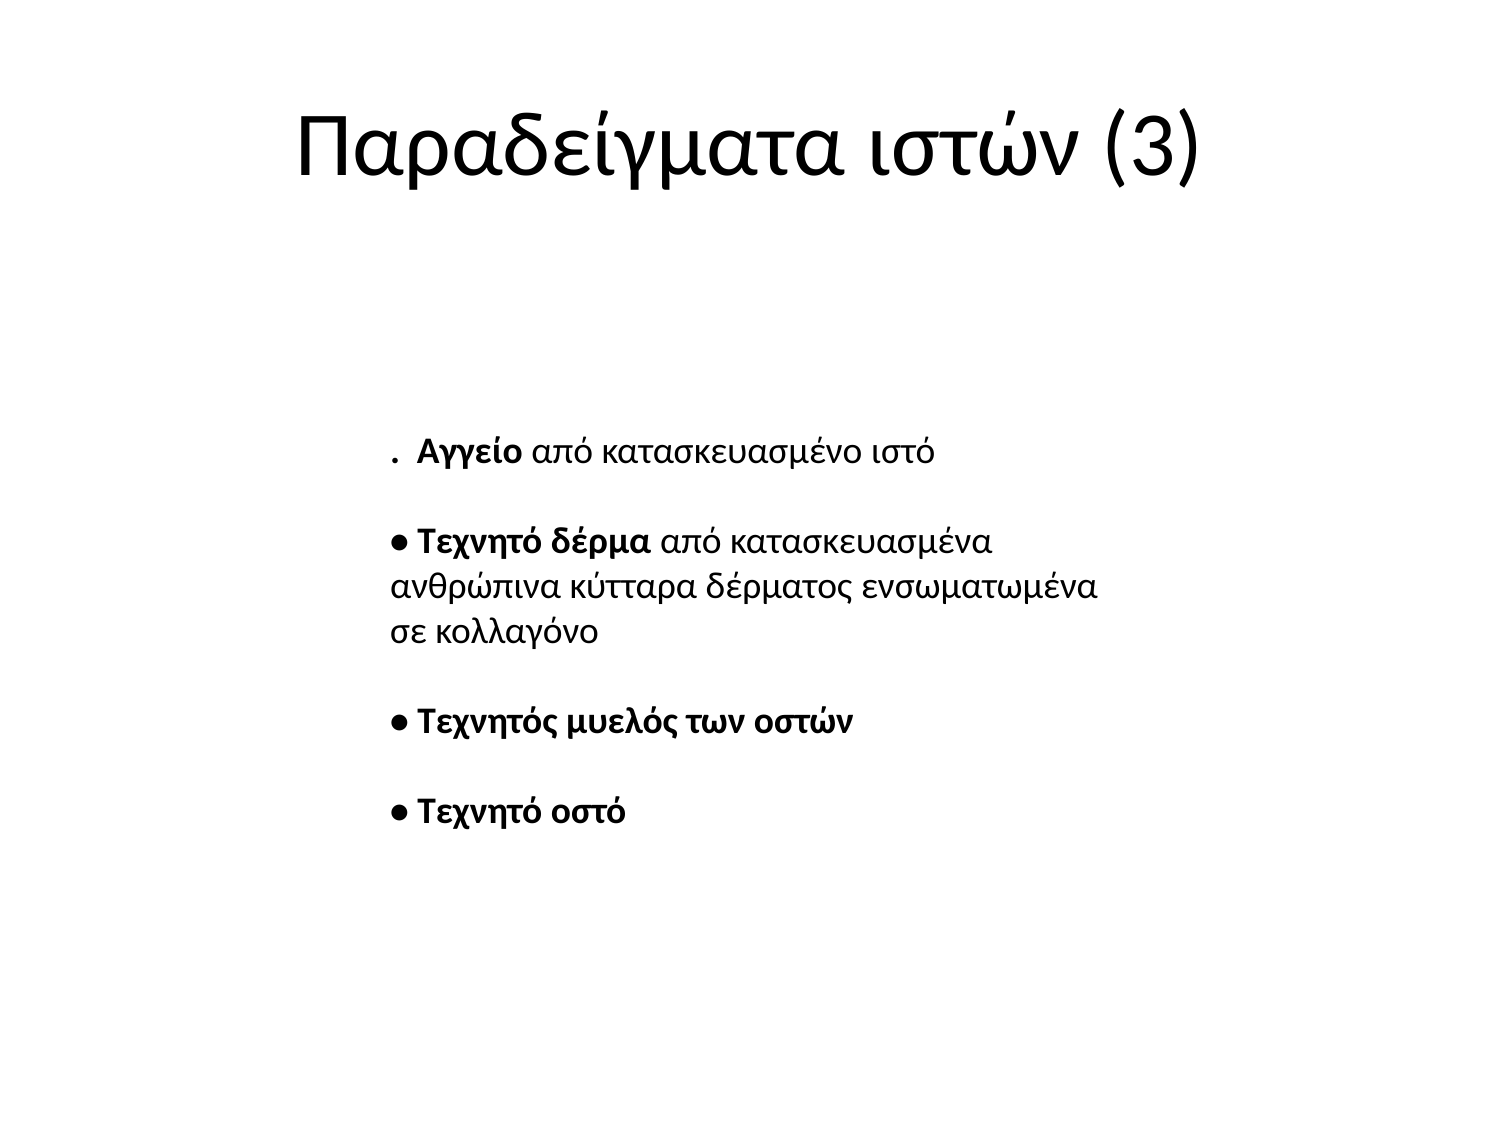

# Παραδείγματα ιστών (3)
. Αγγείο από κατασκευασμένο ιστό
• Τεχνητό δέρμα από κατασκευασμένα ανθρώπινα κύτταρα δέρματος ενσωματωμένα σε κολλαγόνο
• Τεχνητός μυελός των οστών
• Τεχνητό οστό